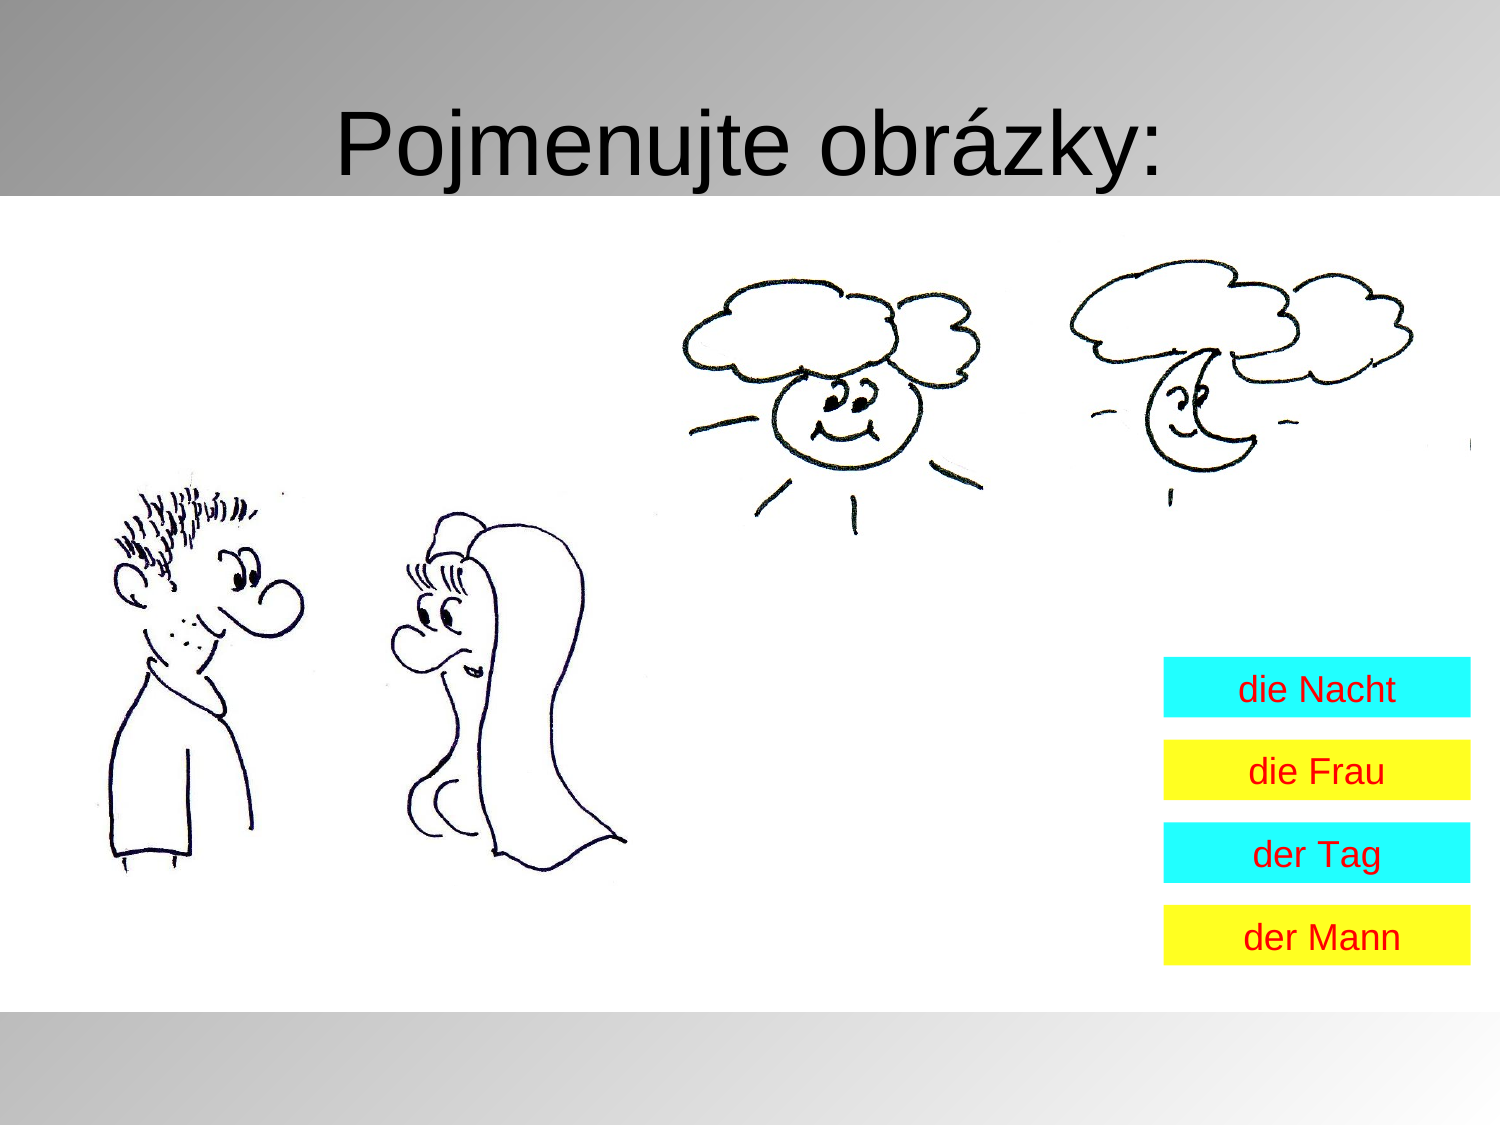

Pojmenujte obrázky:
die Nacht
die Frau
der Tag
 der Mann